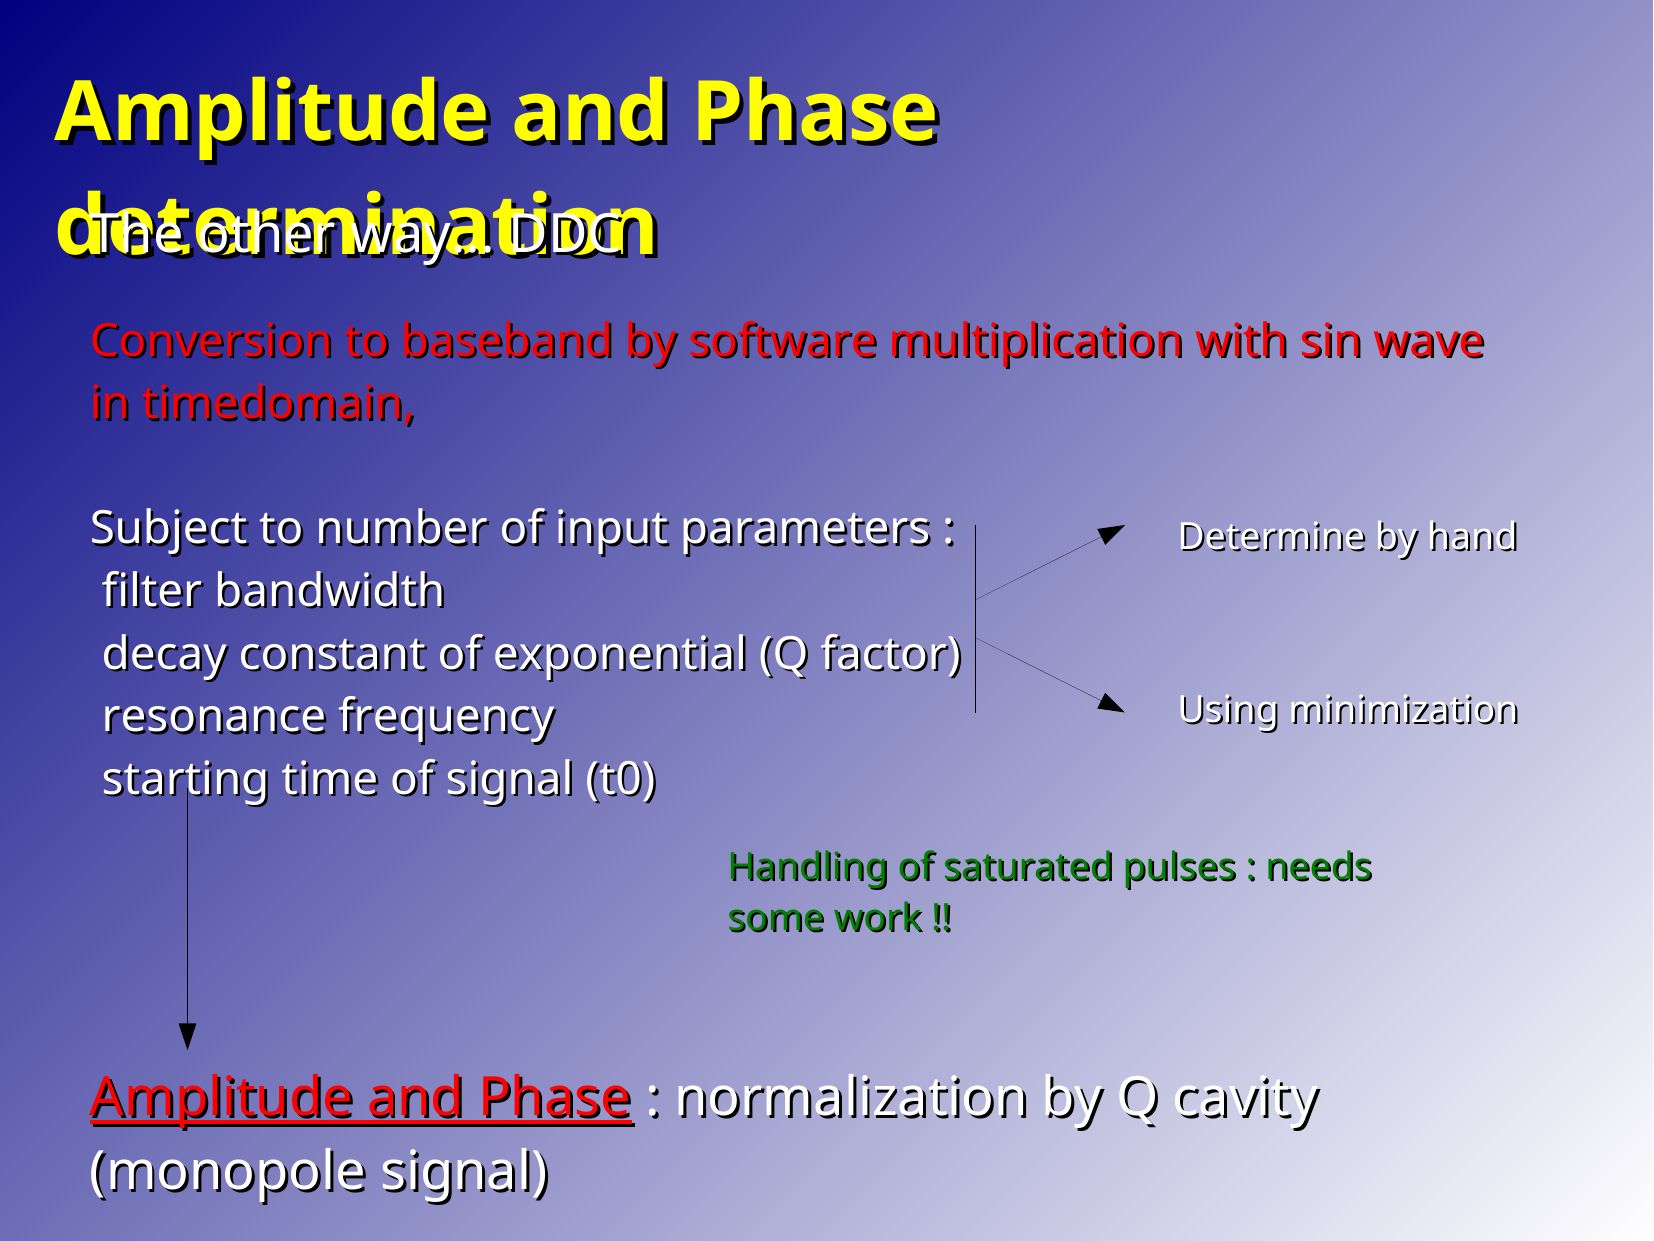

Amplitude and Phase determination
The other way... DDC
Conversion to baseband by software multiplication with sin wave in timedomain,
Subject to number of input parameters :
 filter bandwidth
 decay constant of exponential (Q factor)
 resonance frequency
 starting time of signal (t0)
Determine by hand
Using minimization
Handling of saturated pulses : needs some work !!
Amplitude and Phase : normalization by Q cavity (monopole signal)